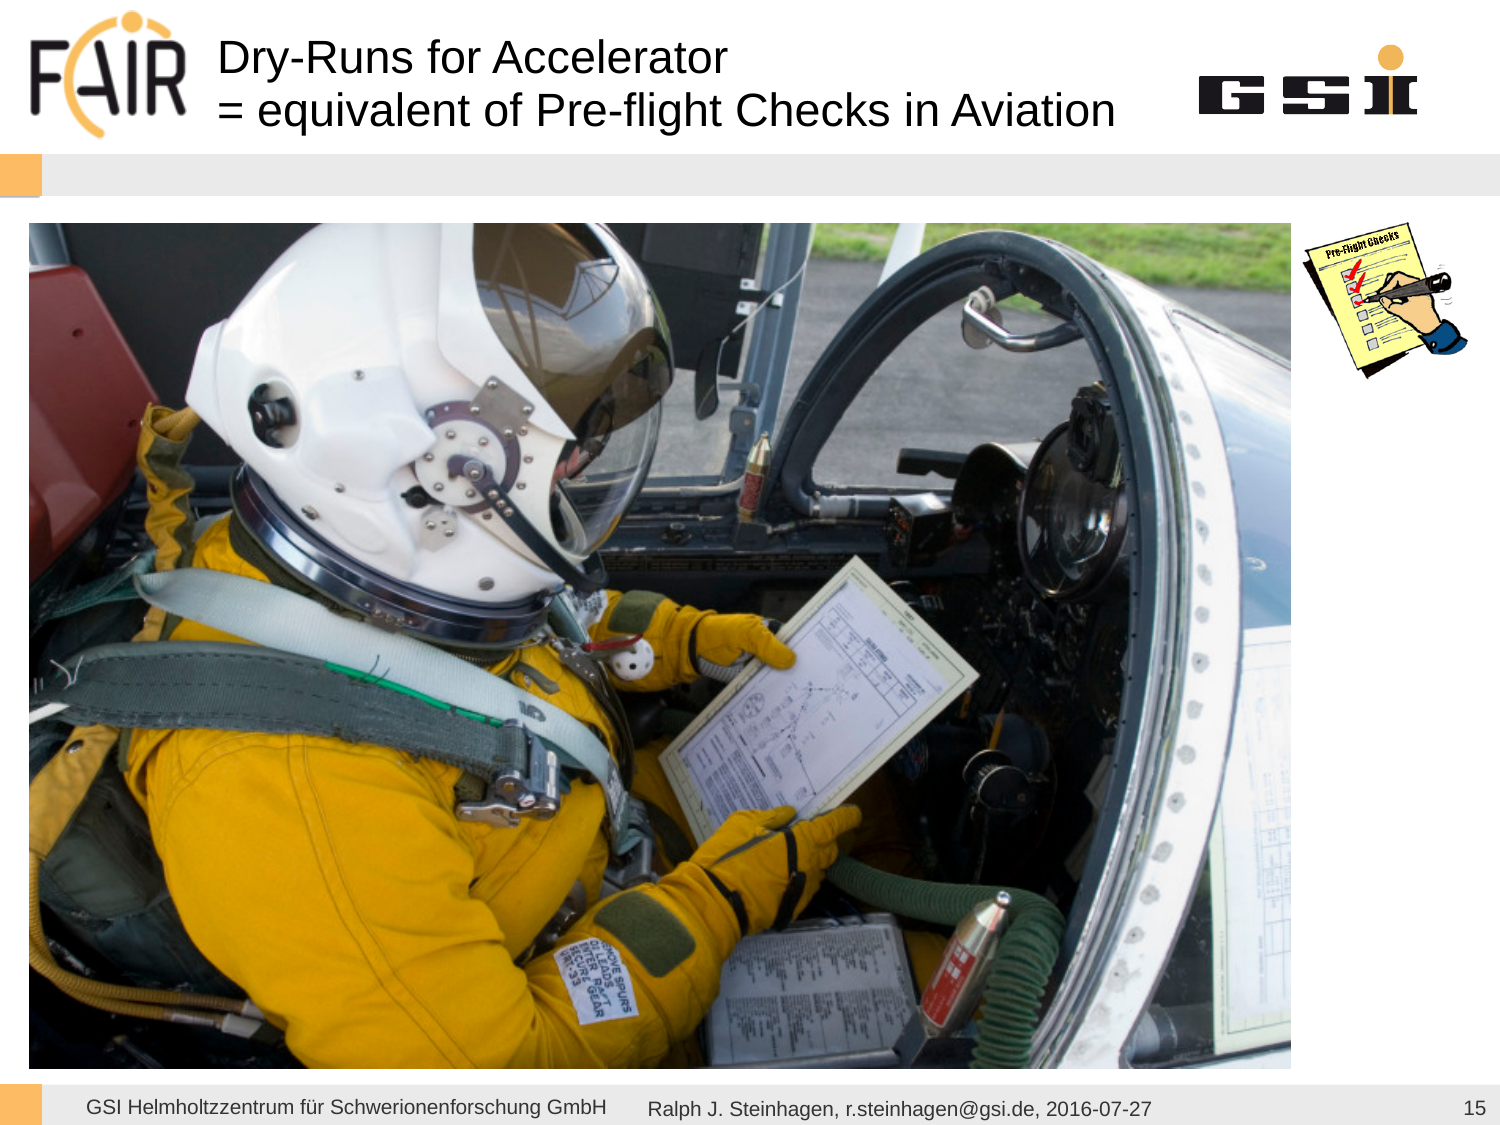

# Dry-Runs for Accelerator = equivalent of Pre-flight Checks in Aviation